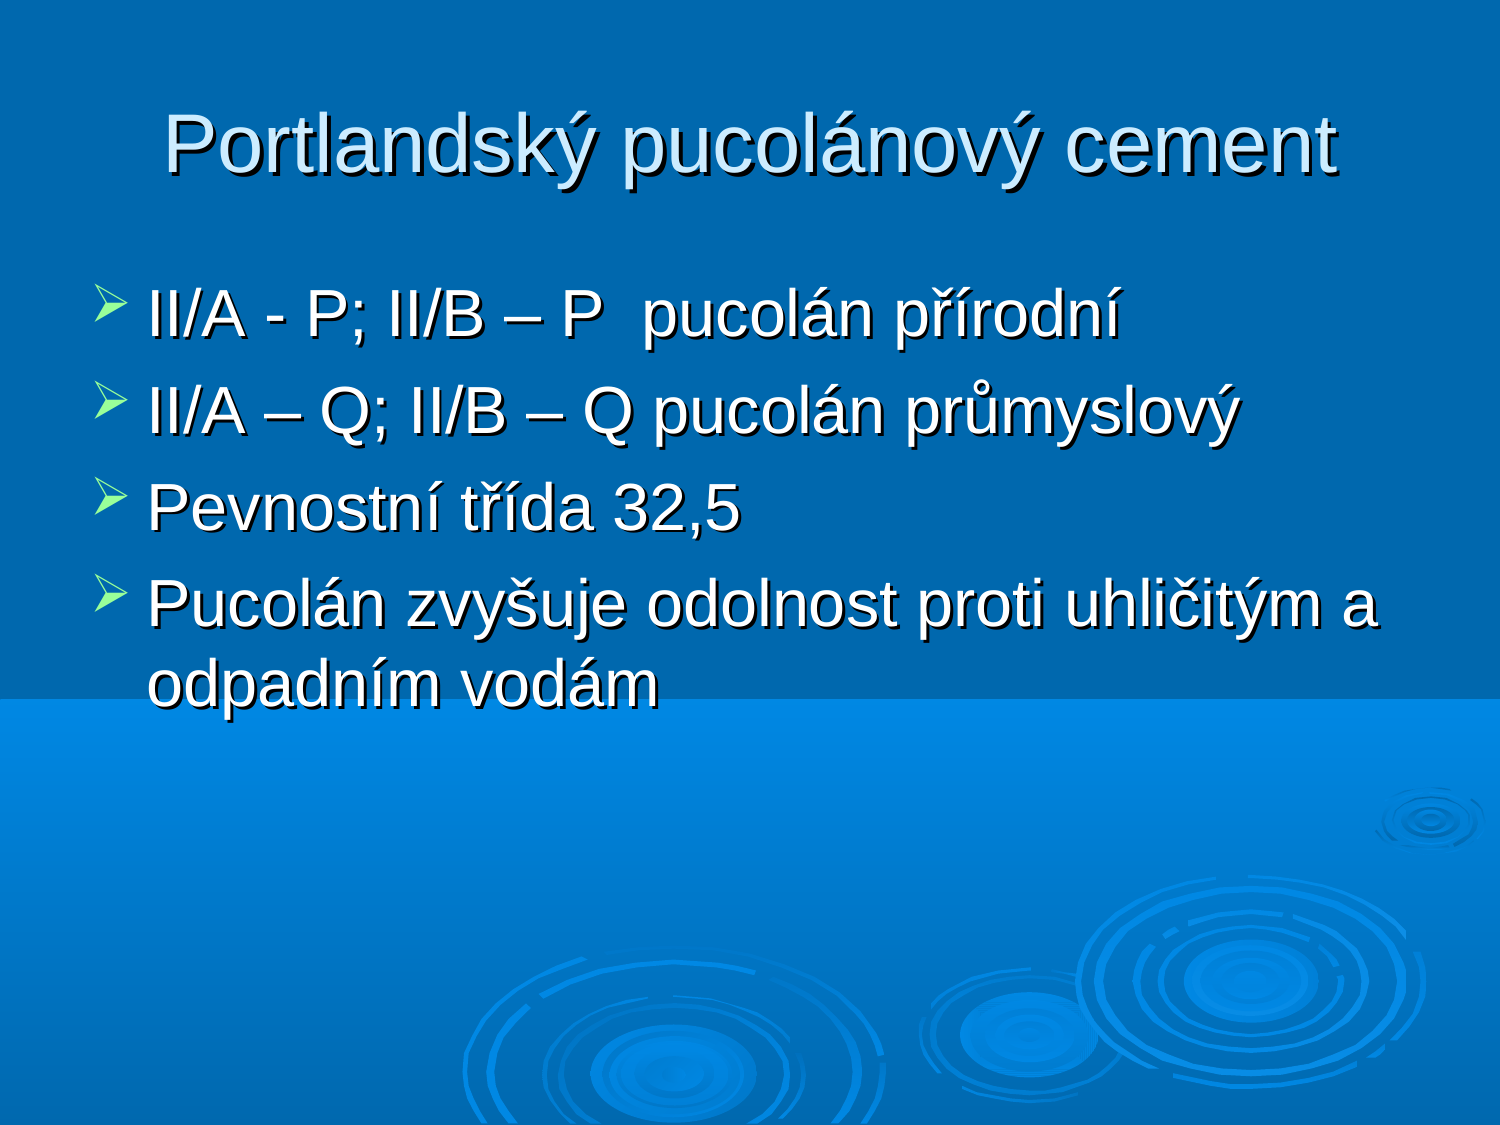

# Portlandský pucolánový cement
II/A - P; II/B – P pucolán přírodní
II/A – Q; II/B – Q pucolán průmyslový
Pevnostní třída 32,5
Pucolán zvyšuje odolnost proti uhličitým a odpadním vodám